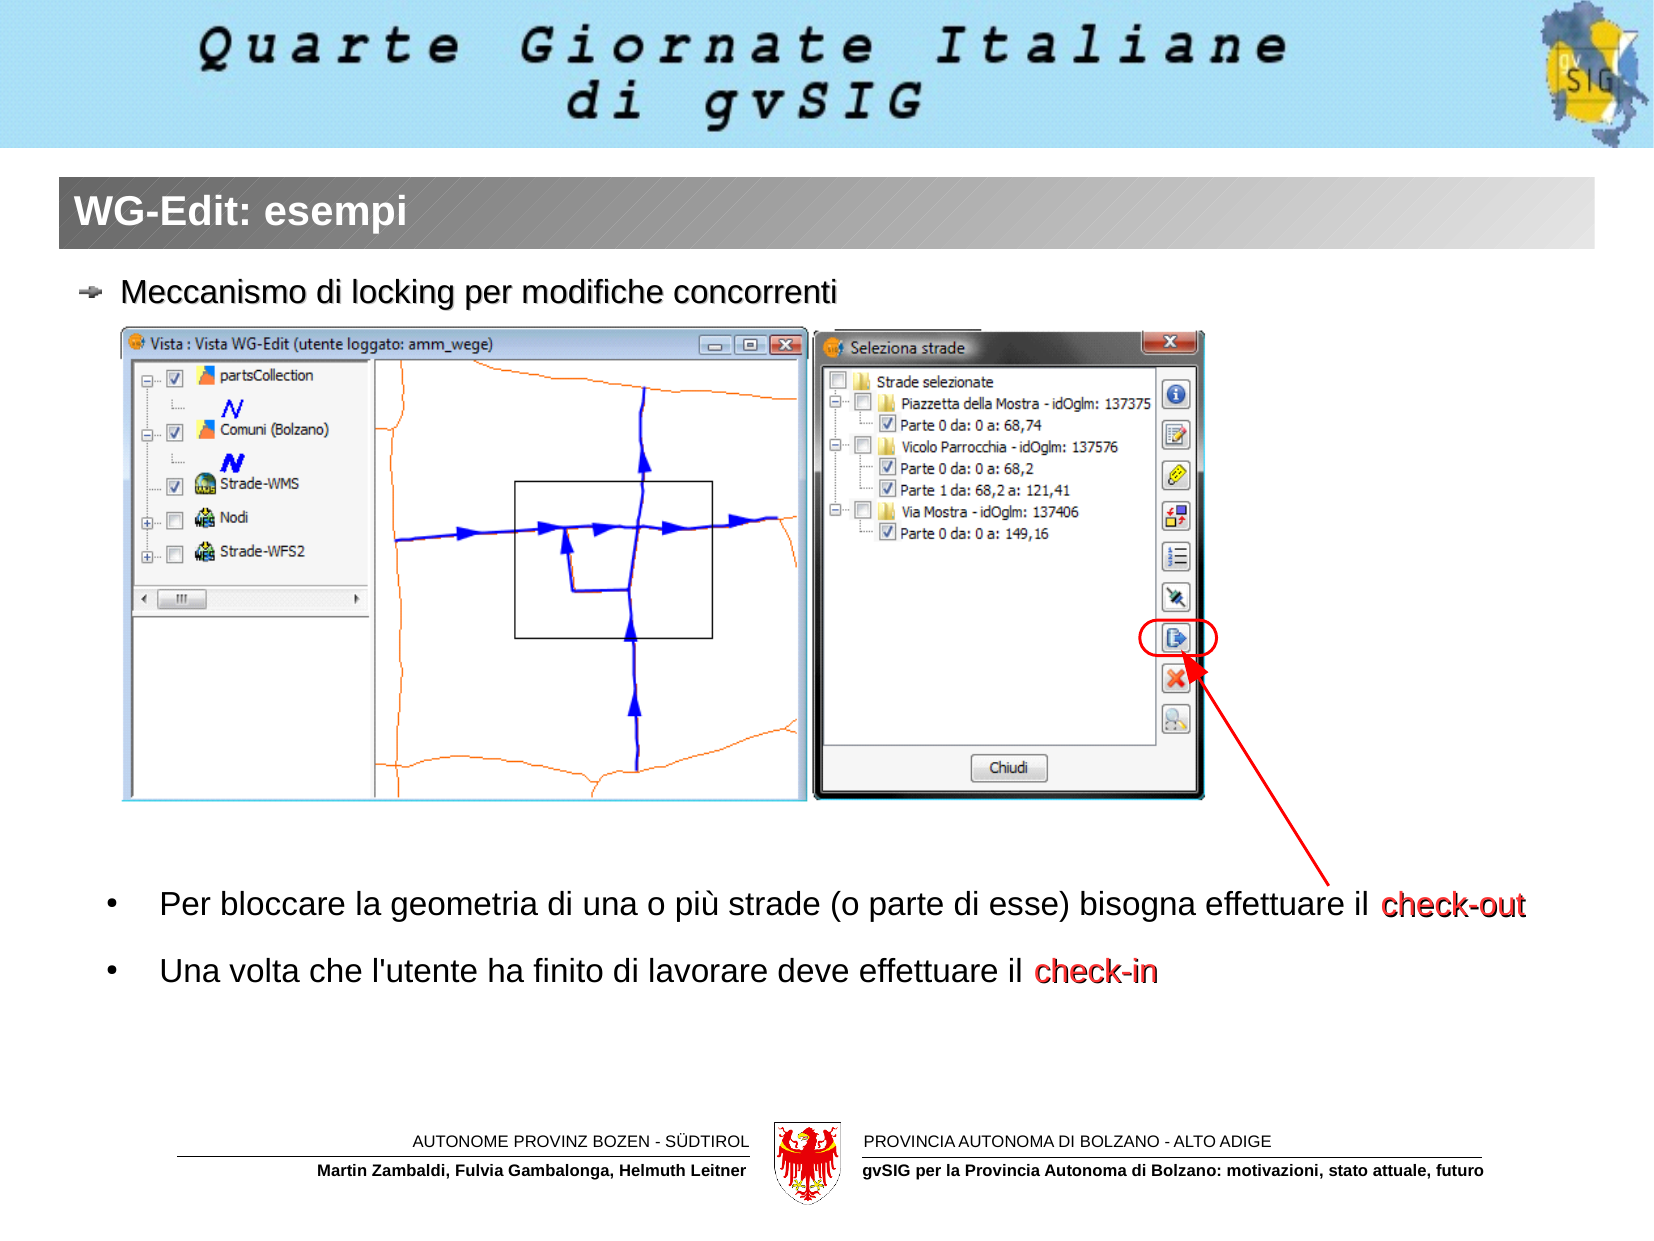

WG-Edit: esempi
 Meccanismo di locking per modifiche concorrenti
# Per bloccare la geometria di una o più strade (o parte di esse) bisogna effettuare il check-out
Una volta che l'utente ha finito di lavorare deve effettuare il check-in